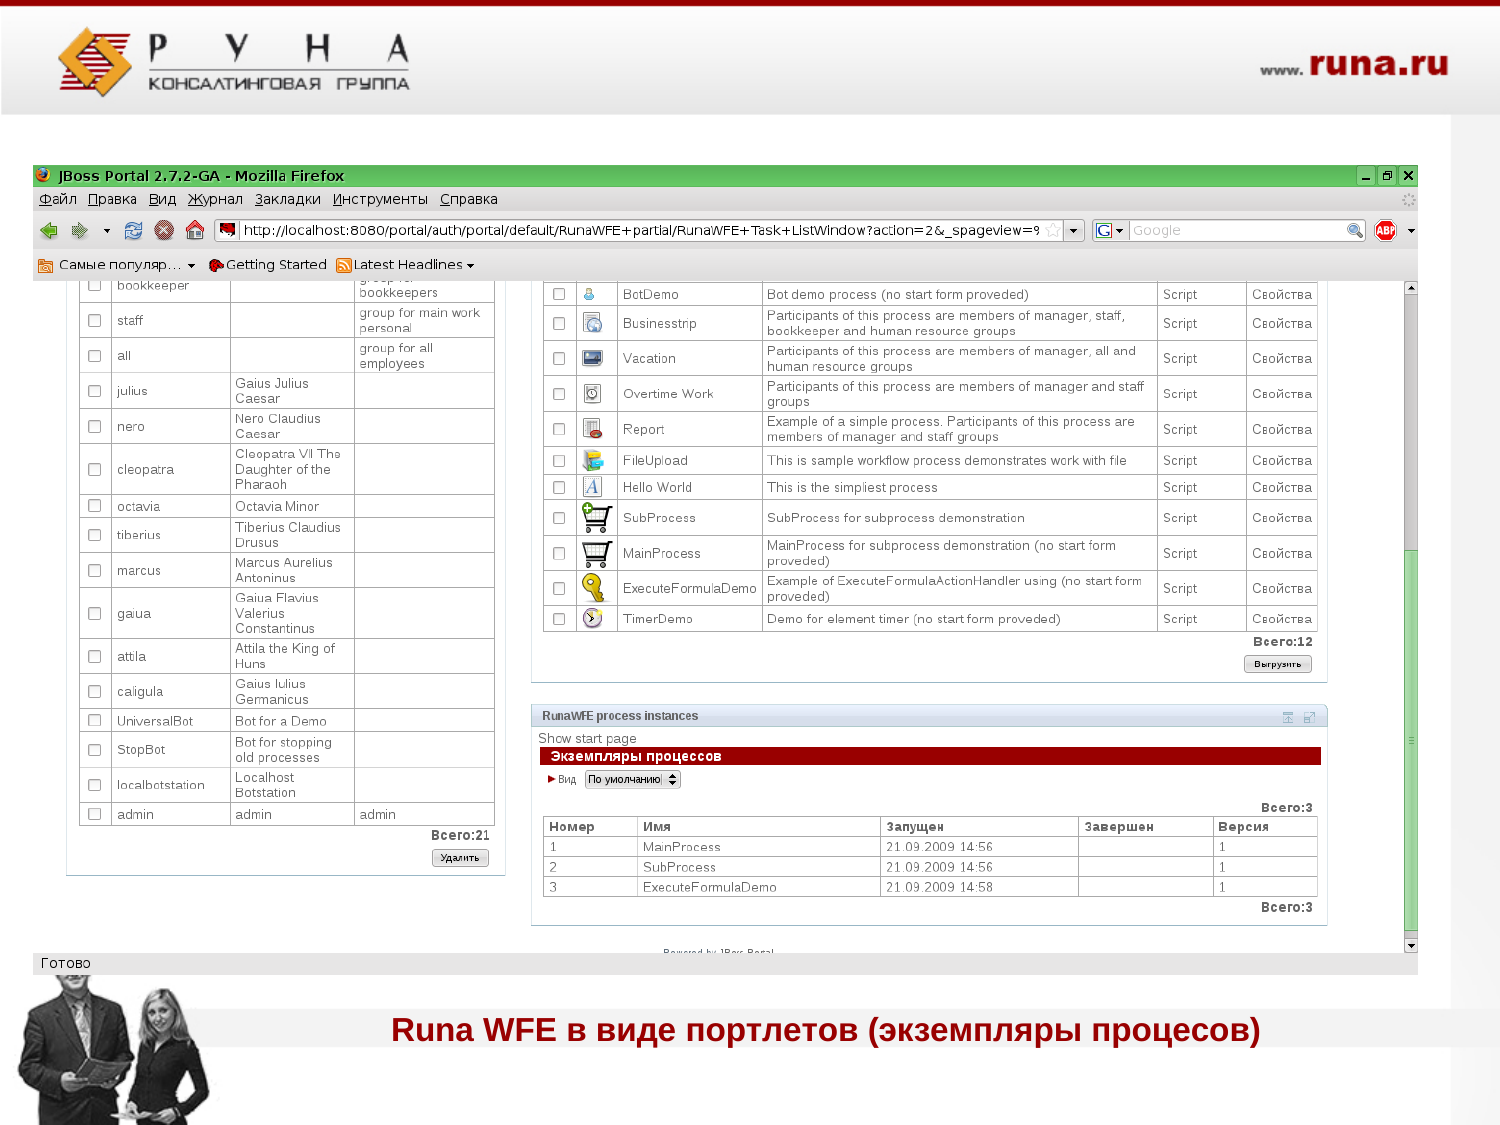

-
Runa WFE в виде портлетов (экземпляры процесов)